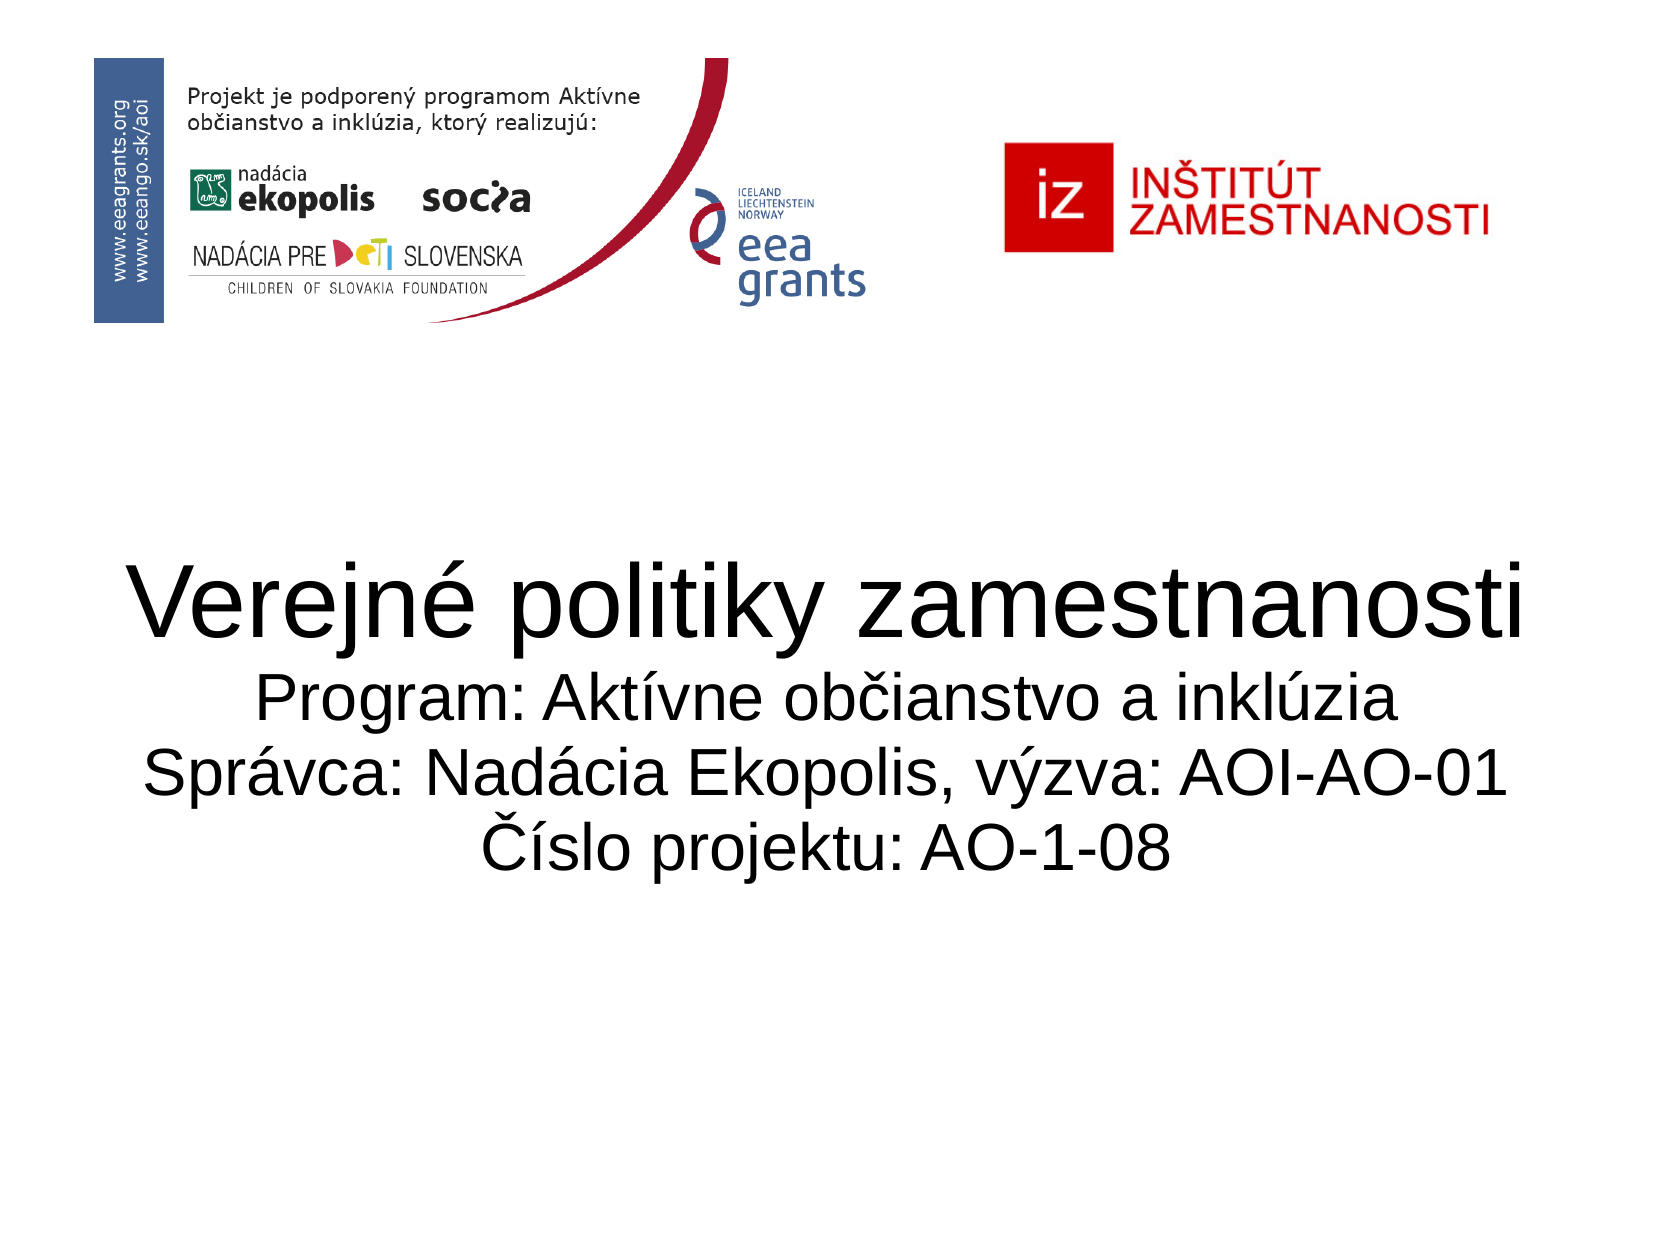

# Verejné politiky zamestnanosti
Program: Aktívne občianstvo a inklúzia
Správca: Nadácia Ekopolis, výzva: AOI-AO-01
Číslo projektu: AO-1-08